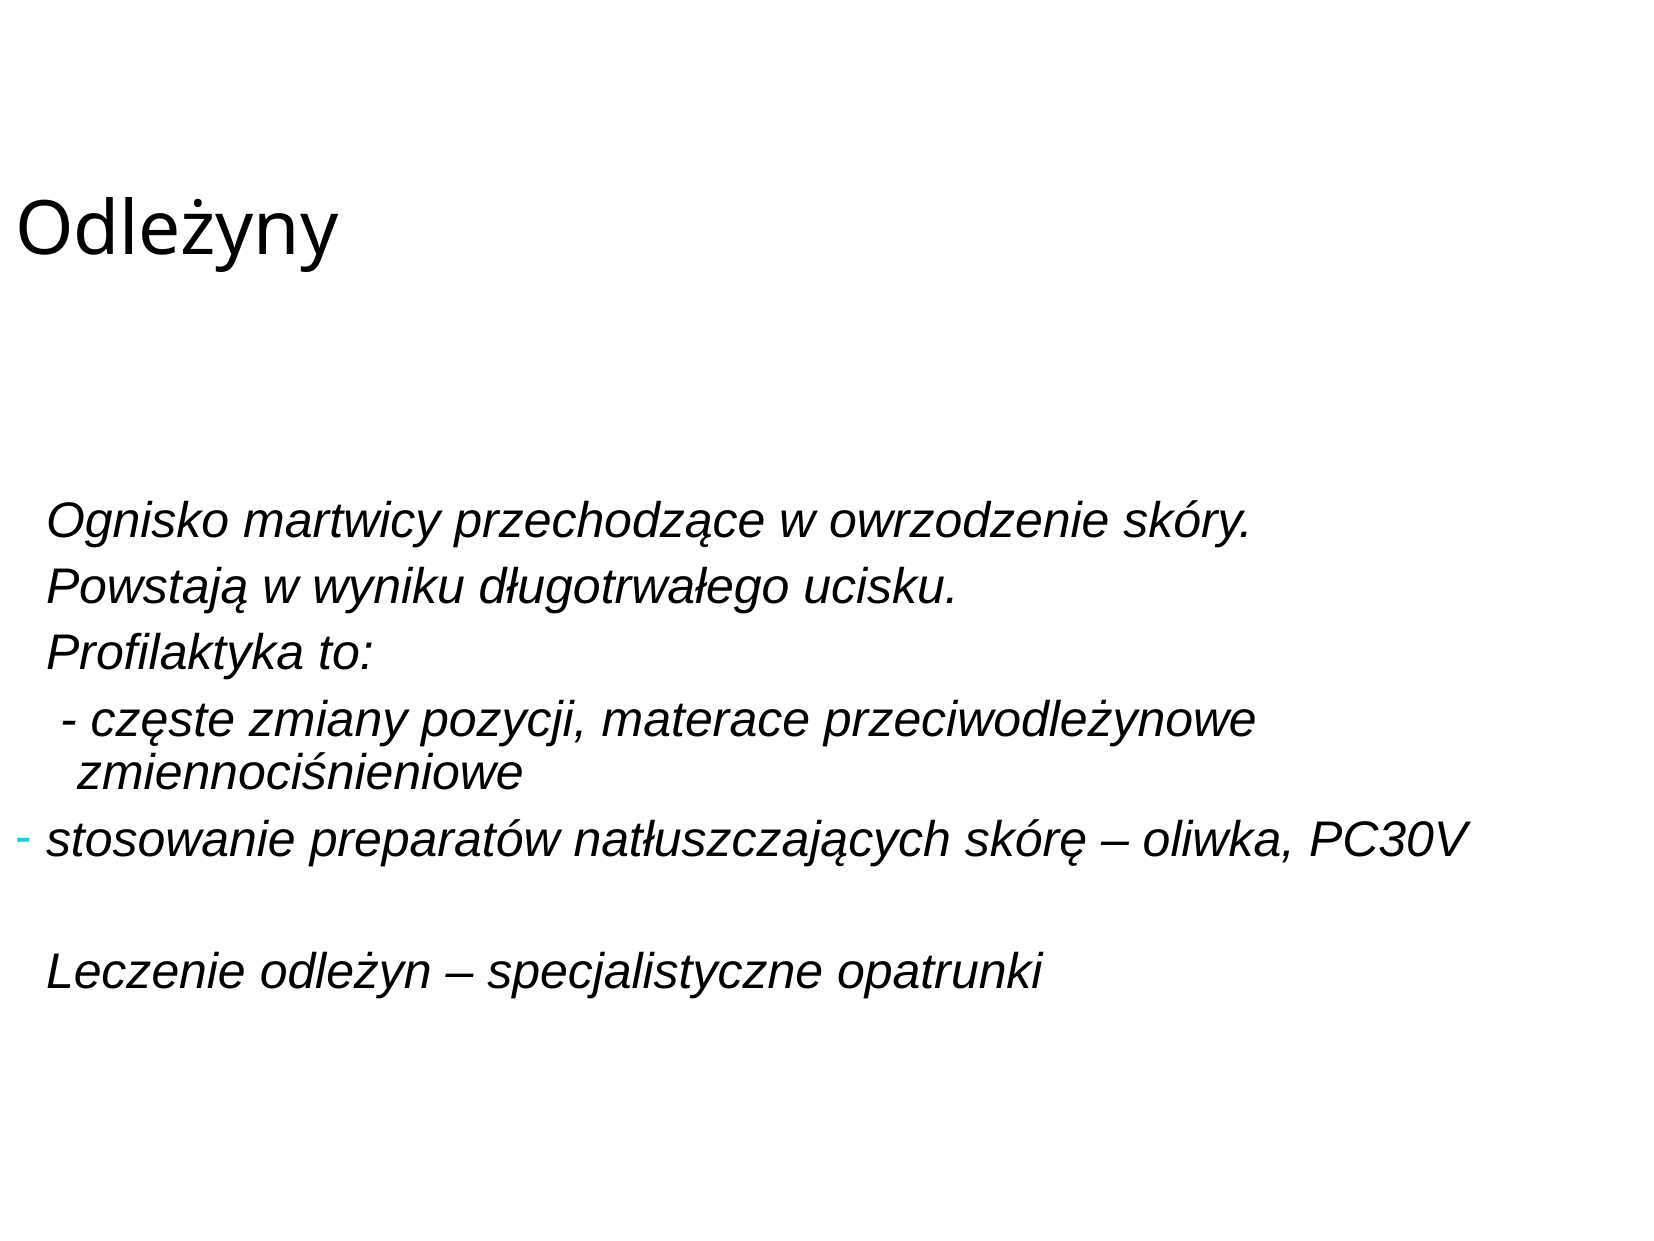

# Odleżyny
Ognisko martwicy przechodzące w owrzodzenie skóry.
Powstają w wyniku długotrwałego ucisku.
Profilaktyka to:
 - częste zmiany pozycji, materace przeciwodleżynowe zmiennociśnieniowe
stosowanie preparatów natłuszczających skórę – oliwka, PC30V
Leczenie odleżyn – specjalistyczne opatrunki